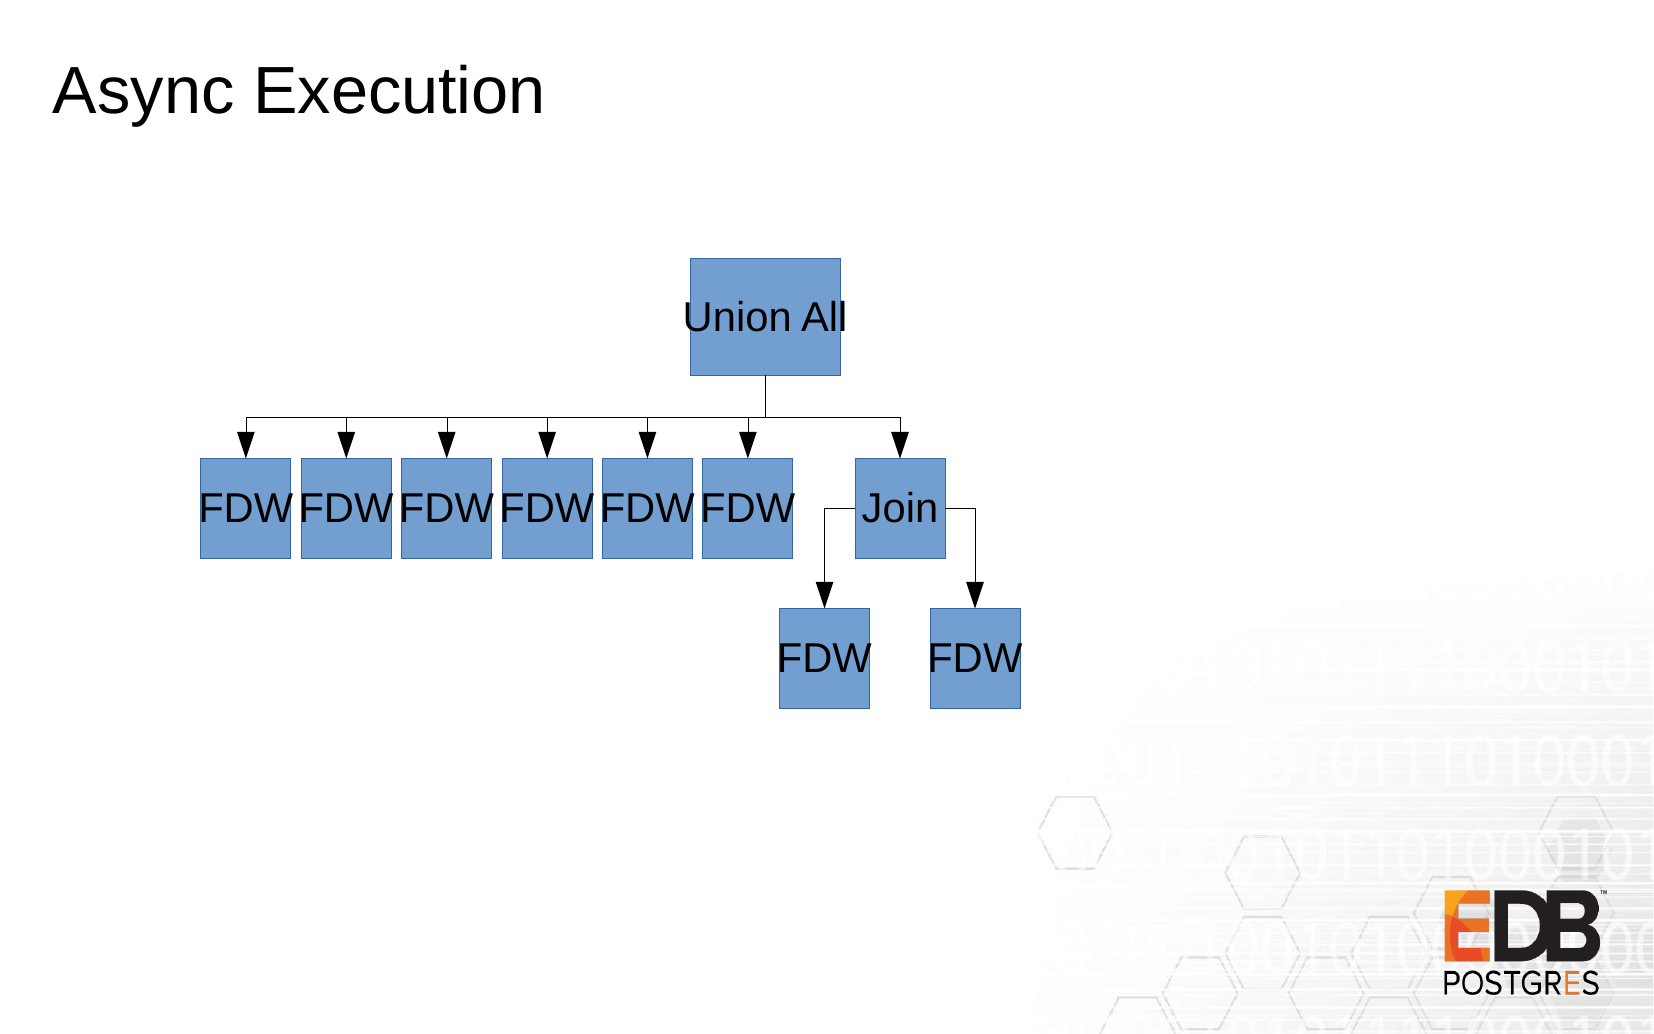

# Async Execution
Union All
FDW
FDW
FDW
FDW
FDW
FDW
Join
FDW
FDW